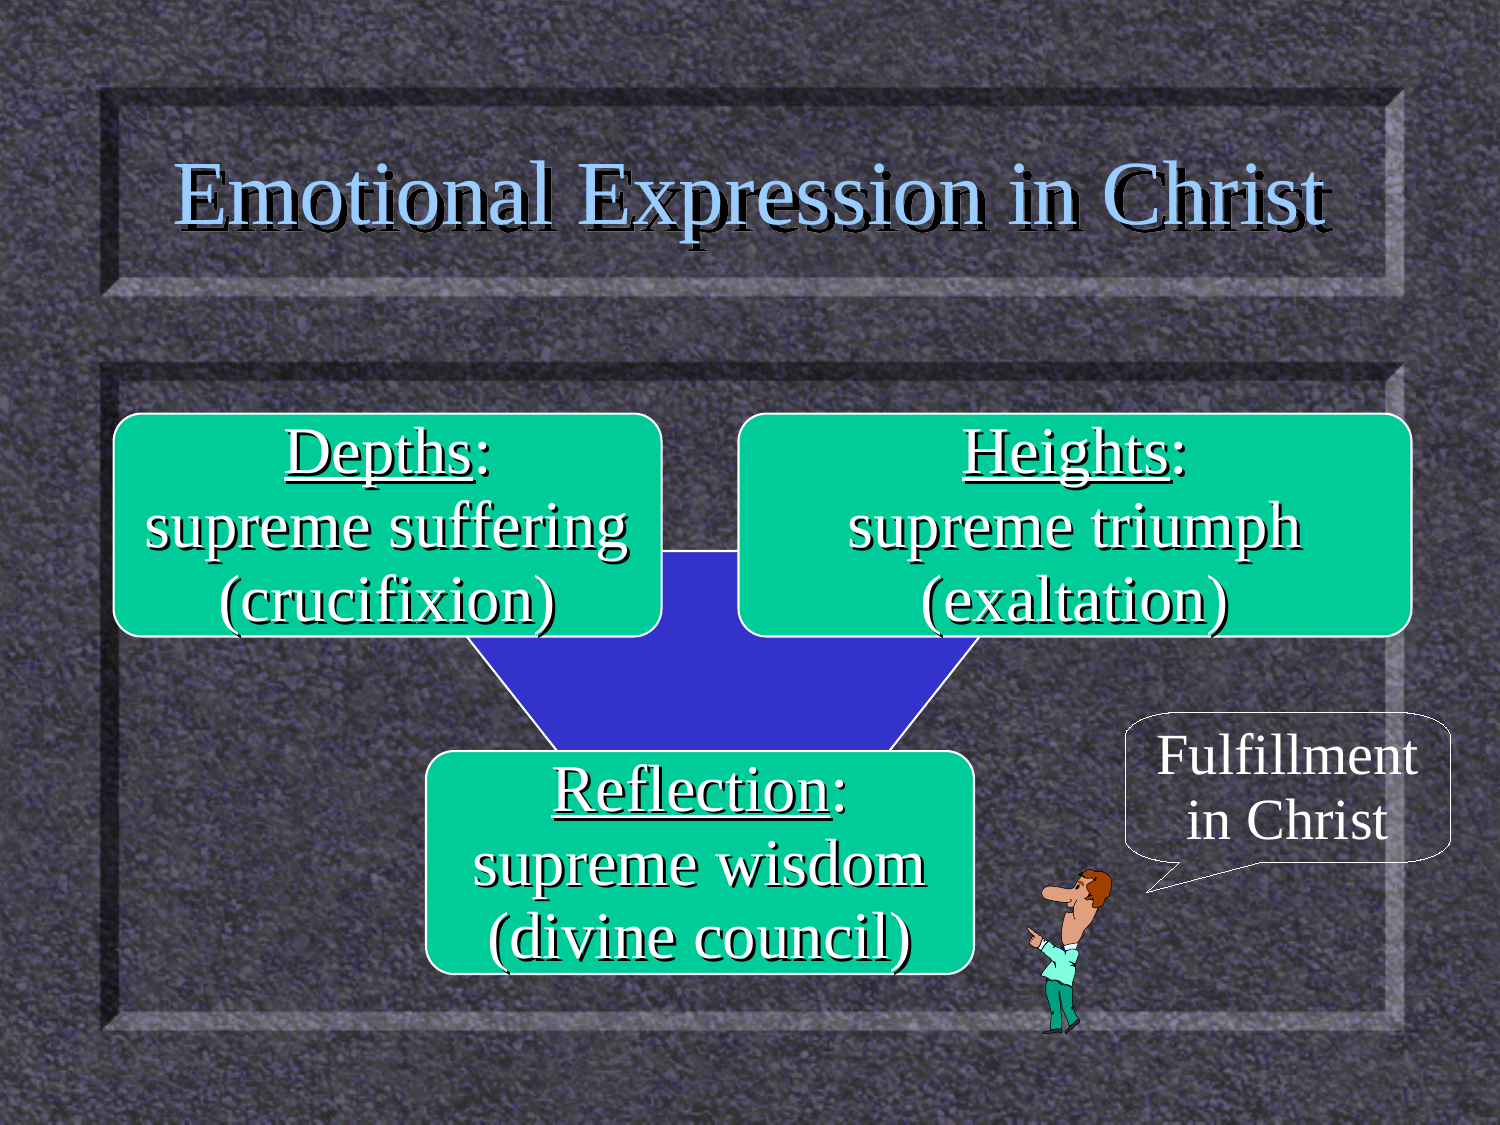

# Emotional Expression in Christ
Depths:
supreme suffering
(crucifixion)
Heights:
supreme triumph
(exaltation)
Fulfillment
in Christ
Reflection:
supreme wisdom
(divine council)